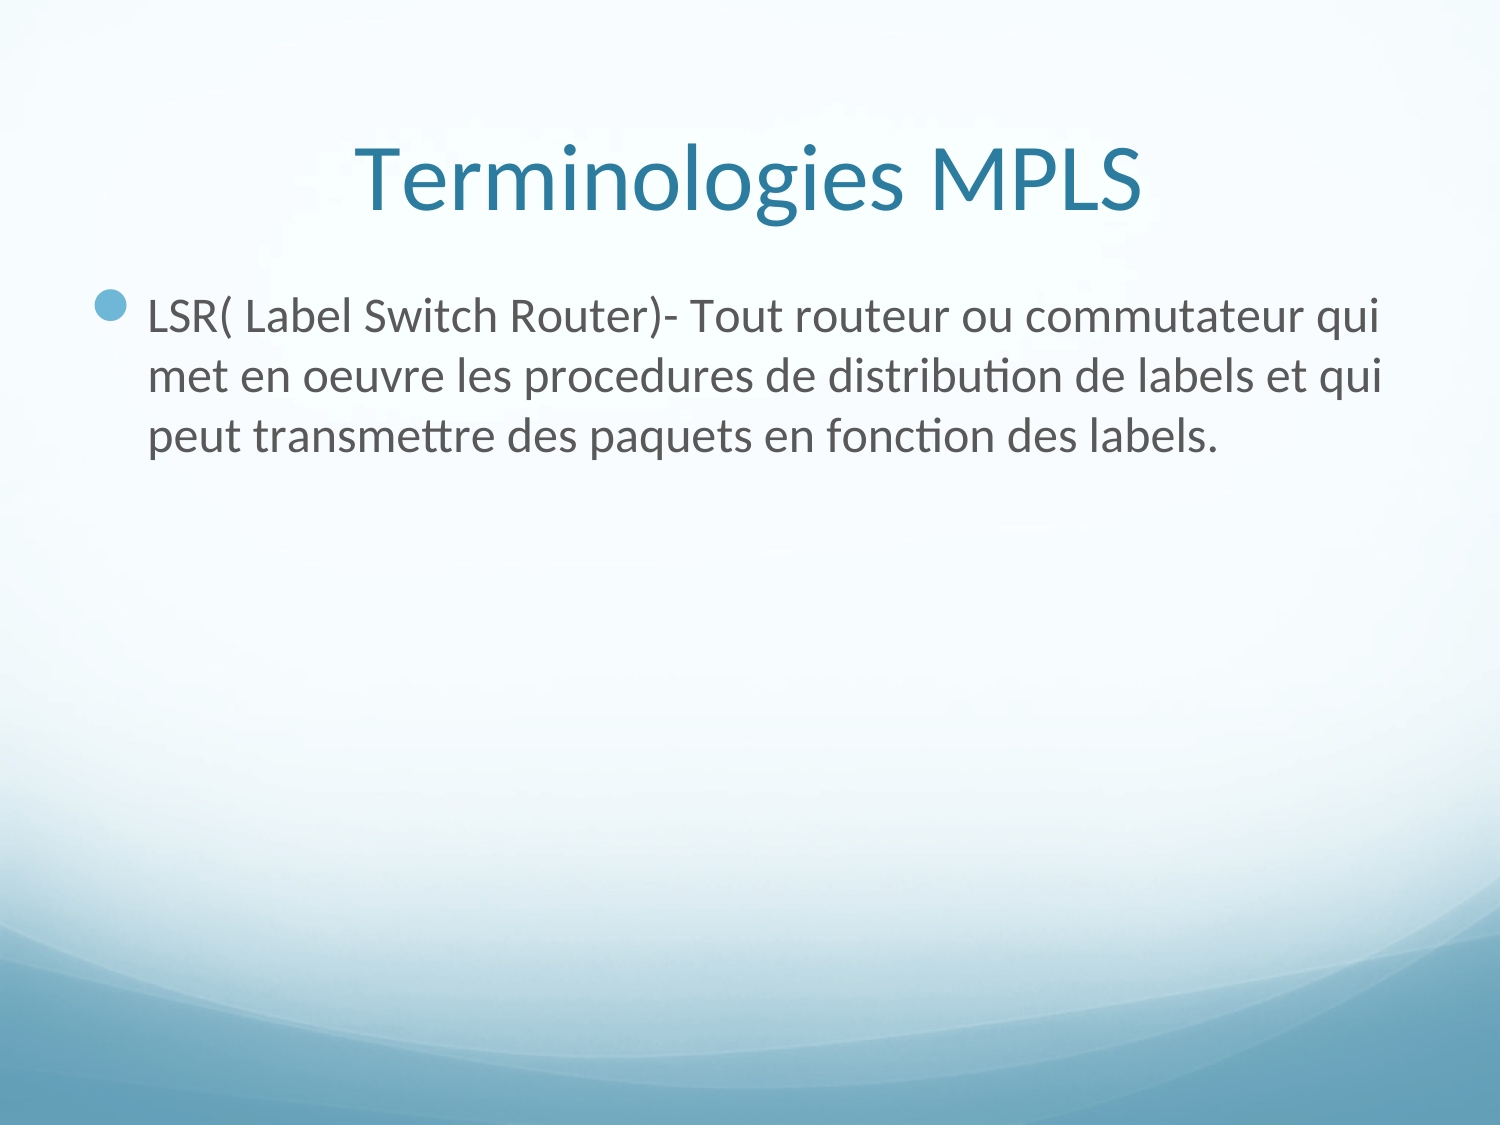

# Terminologies MPLS
LSR( Label Switch Router)- Tout routeur ou commutateur qui met en oeuvre les procedures de distribution de labels et qui peut transmettre des paquets en fonction des labels.